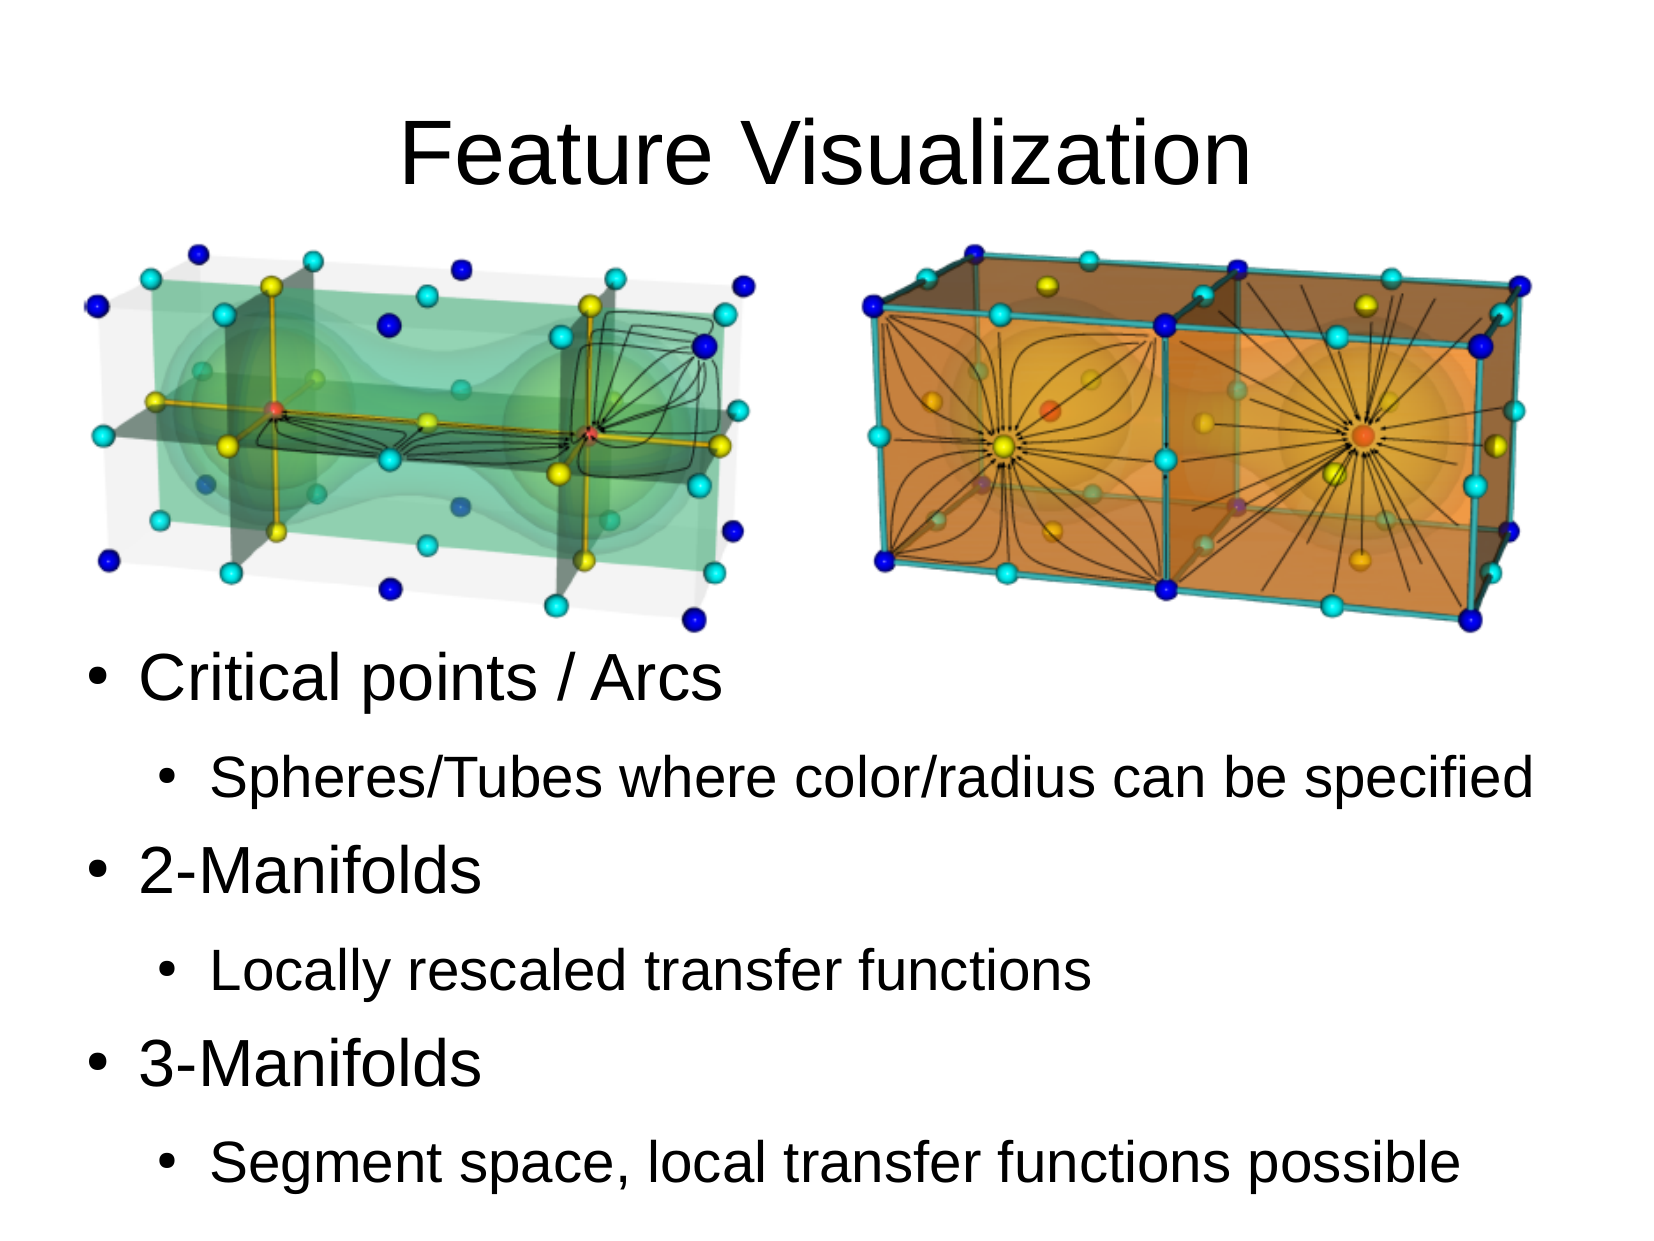

# Feature Visualization
Critical points / Arcs
Spheres/Tubes where color/radius can be specified
2-Manifolds
Locally rescaled transfer functions
3-Manifolds
Segment space, local transfer functions possible